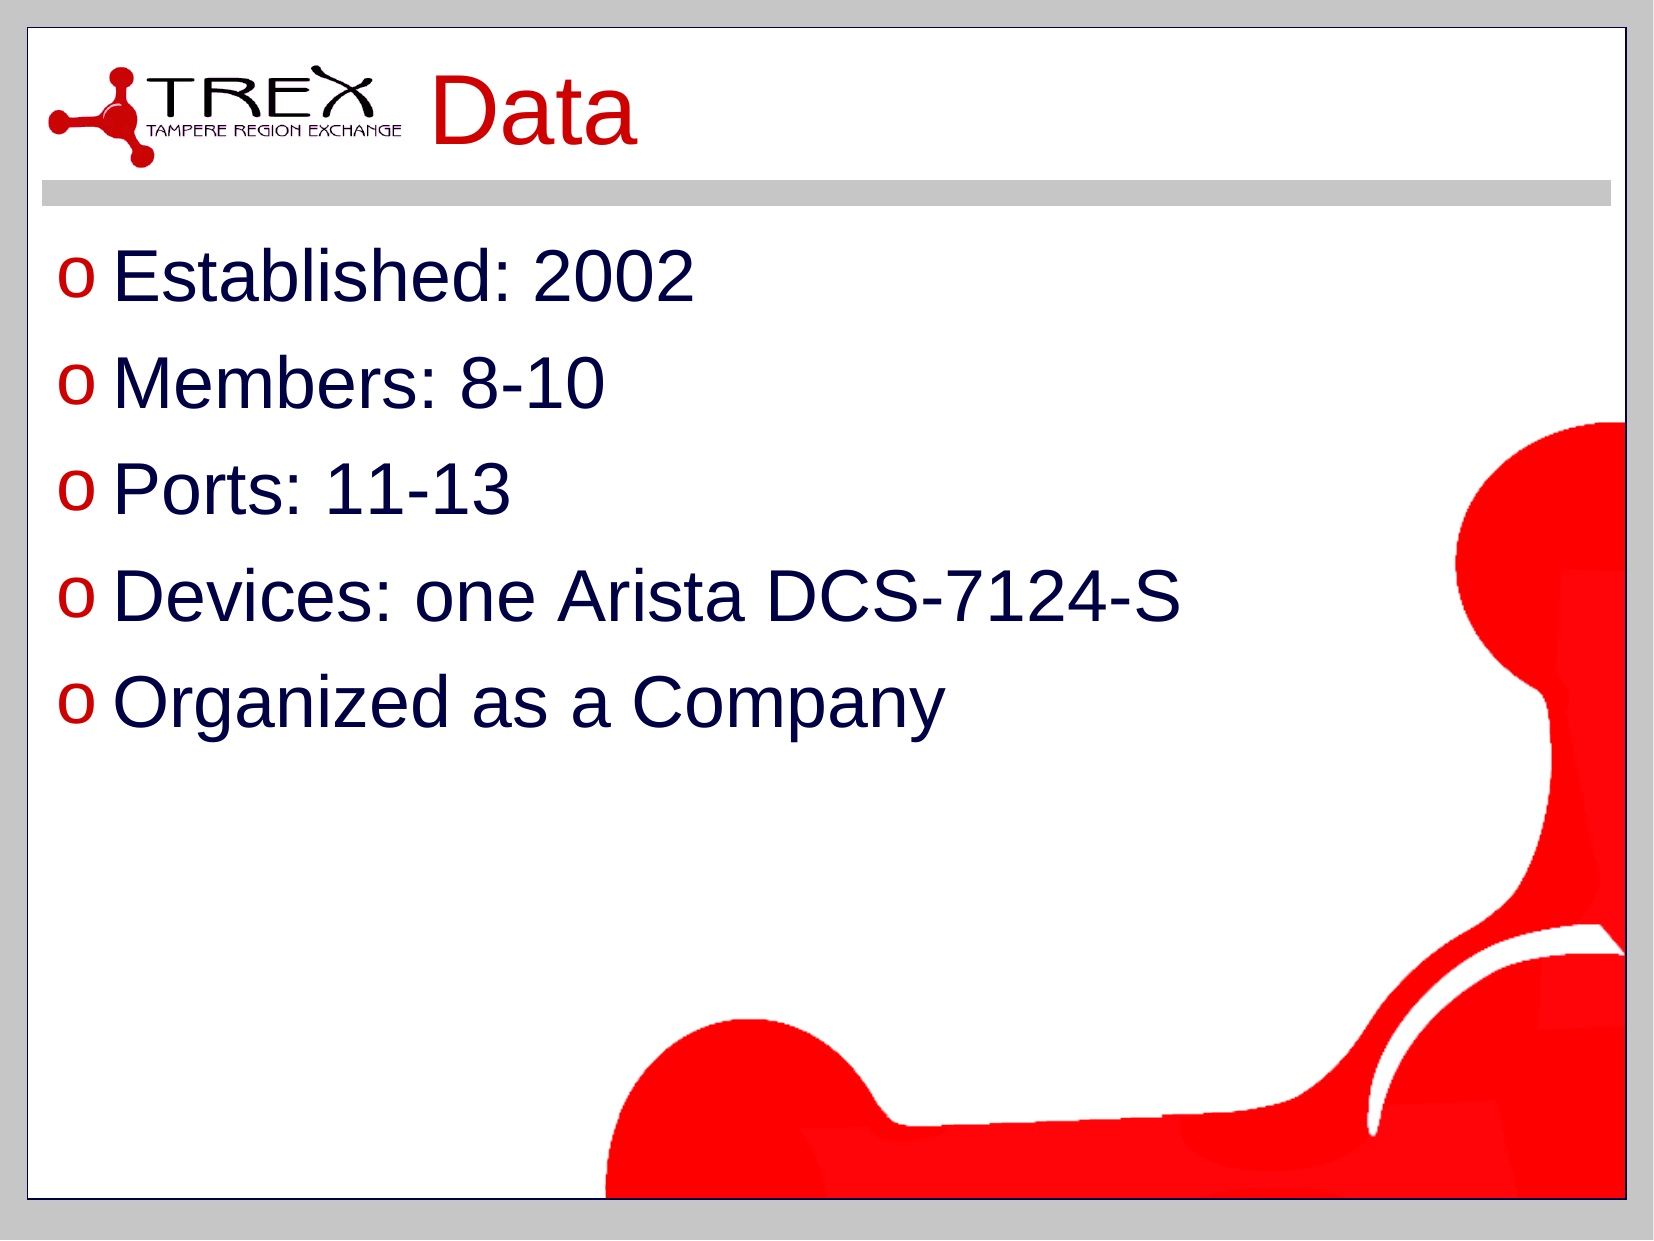

# Data
Established: 2002
Members: 8-10
Ports: 11-13
Devices: one Arista DCS-7124-S
Organized as a Company